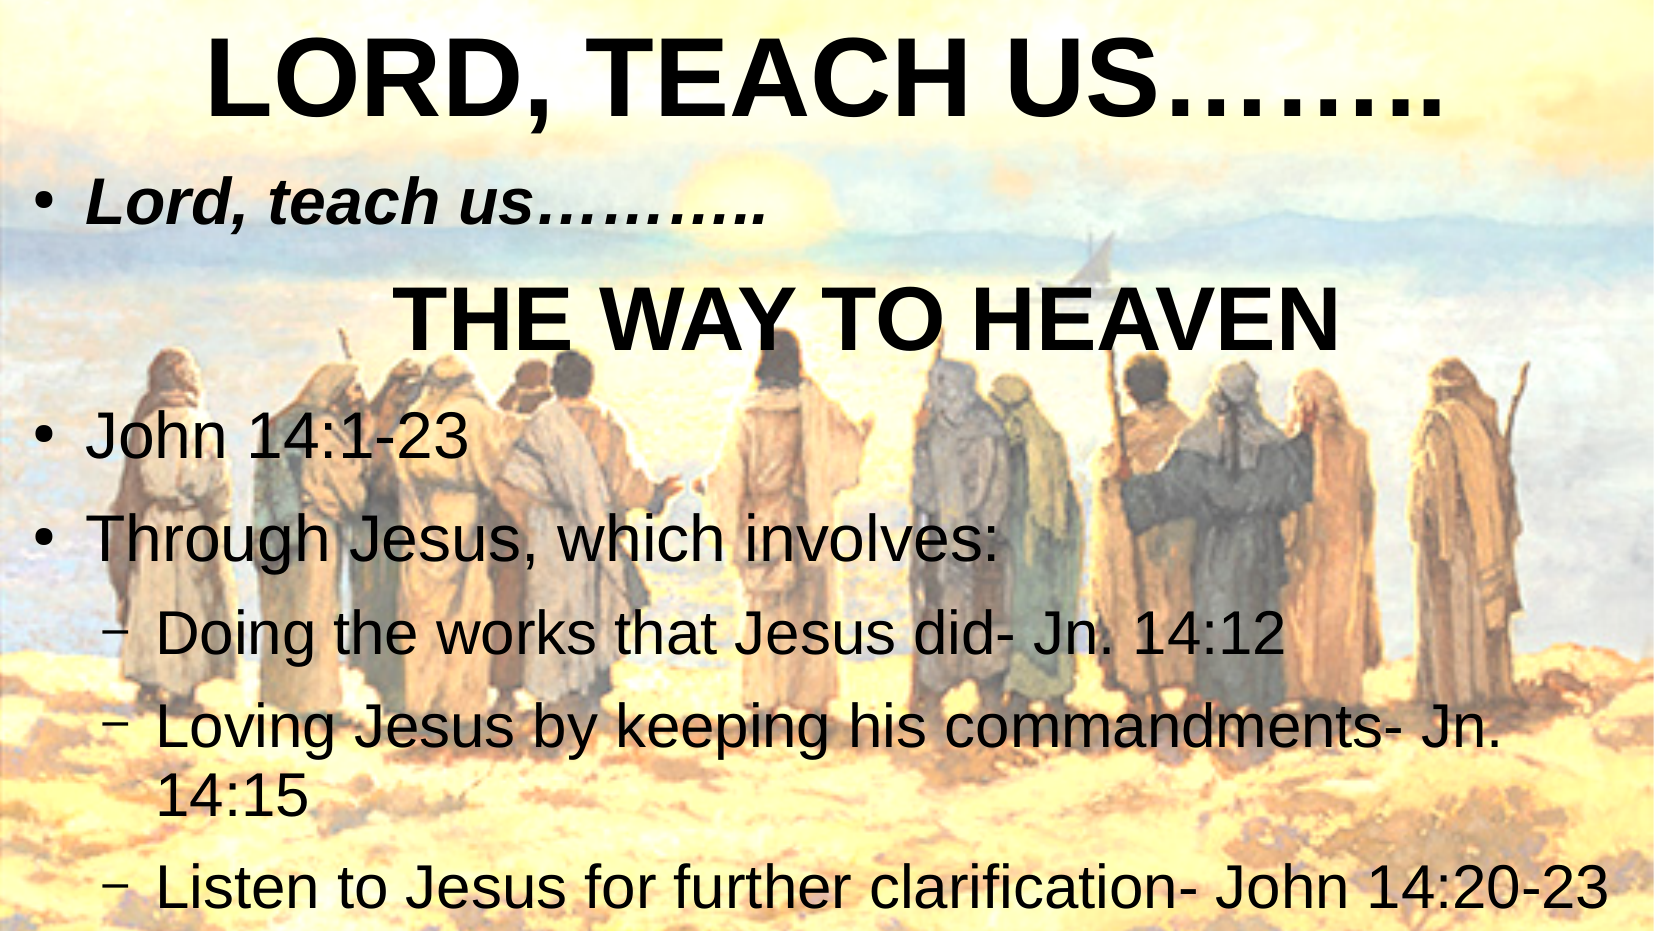

# LORD, TEACH US……..
Lord, teach us………..
THE WAY TO HEAVEN
John 14:1-23
Through Jesus, which involves:
Doing the works that Jesus did- Jn. 14:12
Loving Jesus by keeping his commandments- Jn. 14:15
Listen to Jesus for further clarification- John 14:20-23